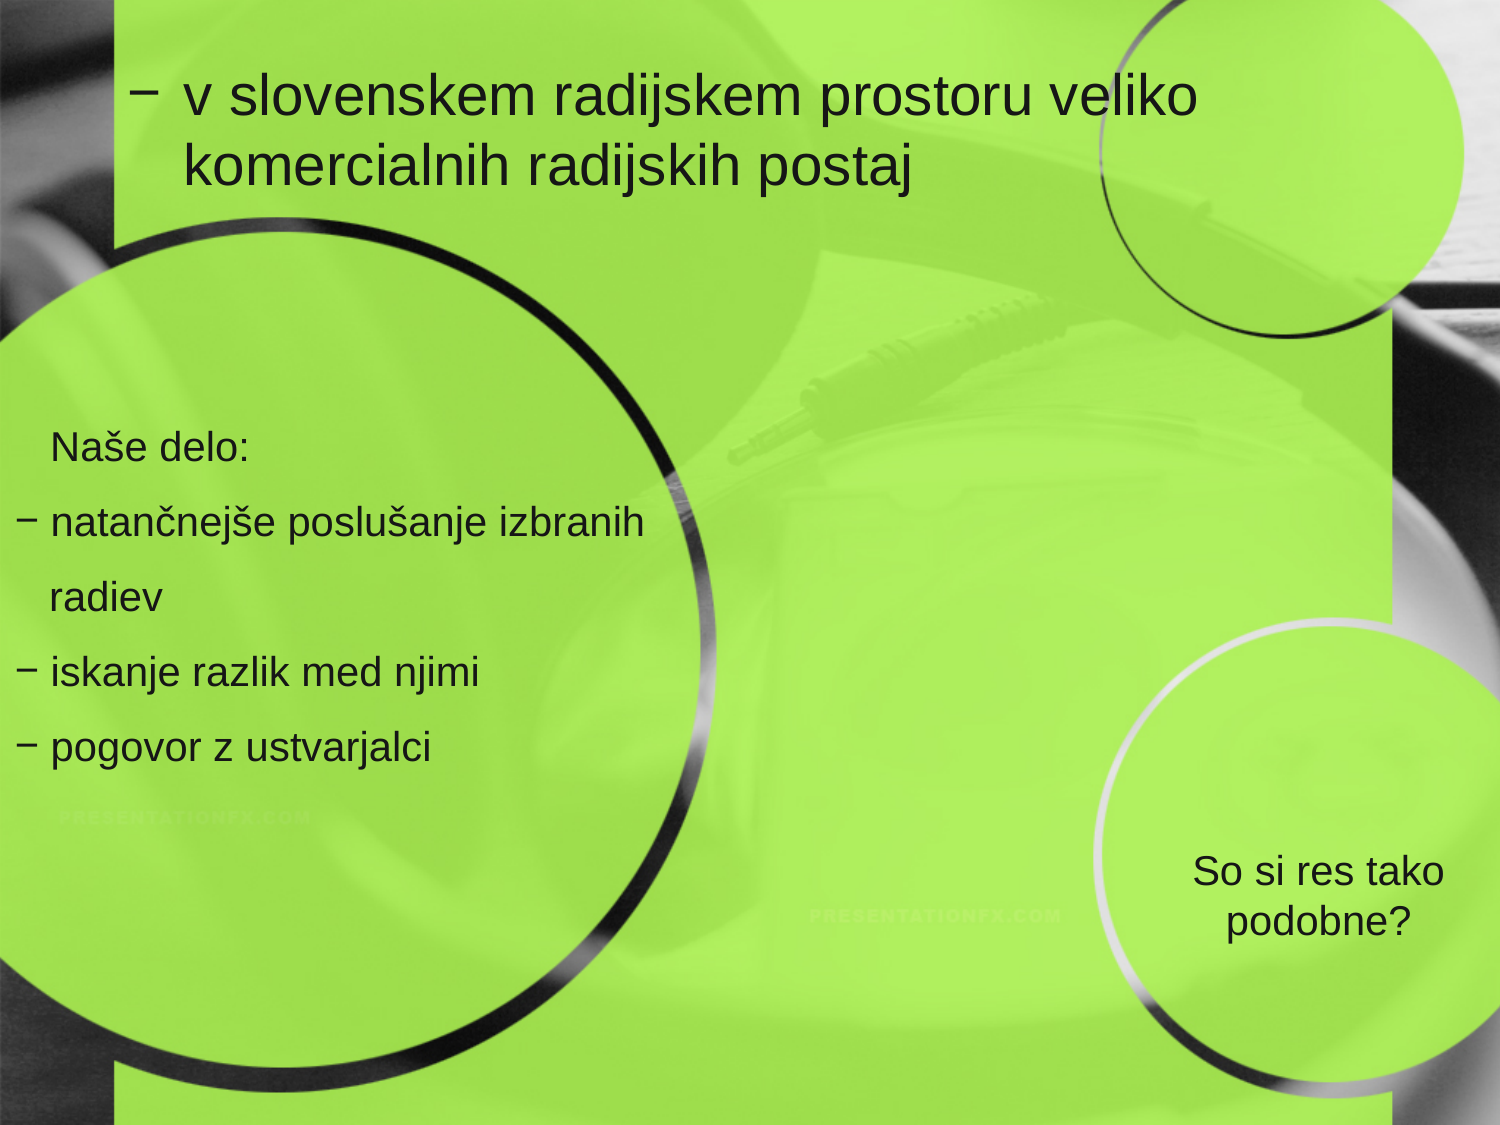

v slovenskem radijskem prostoru veliko komercialnih radijskih postaj
Naše delo:
 natančnejše poslušanje izbranih
 radiev
 iskanje razlik med njimi
 pogovor z ustvarjalci
# So si res tako podobne?